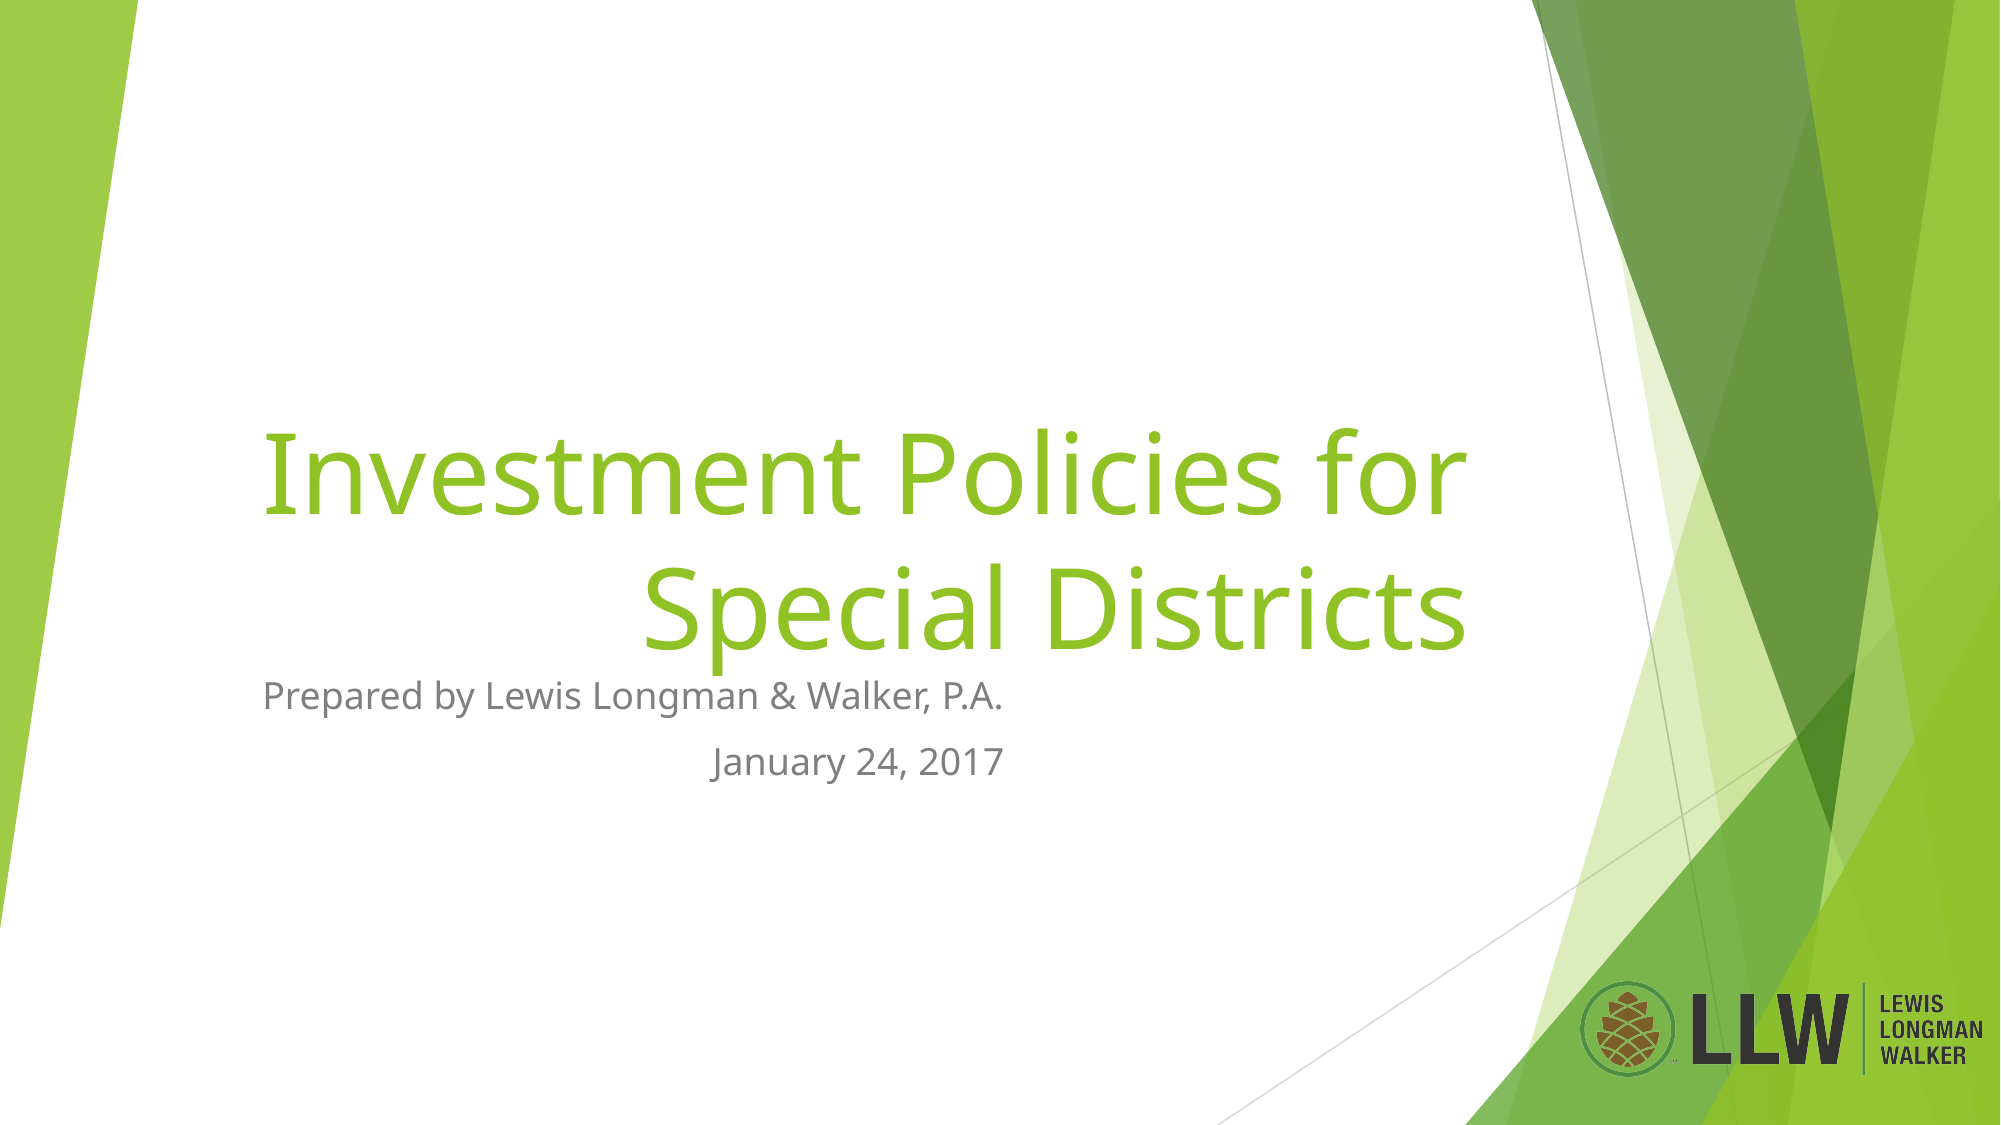

# Investment Policies for Special Districts
Prepared by Lewis Longman & Walker, P.A.
January 24, 2017